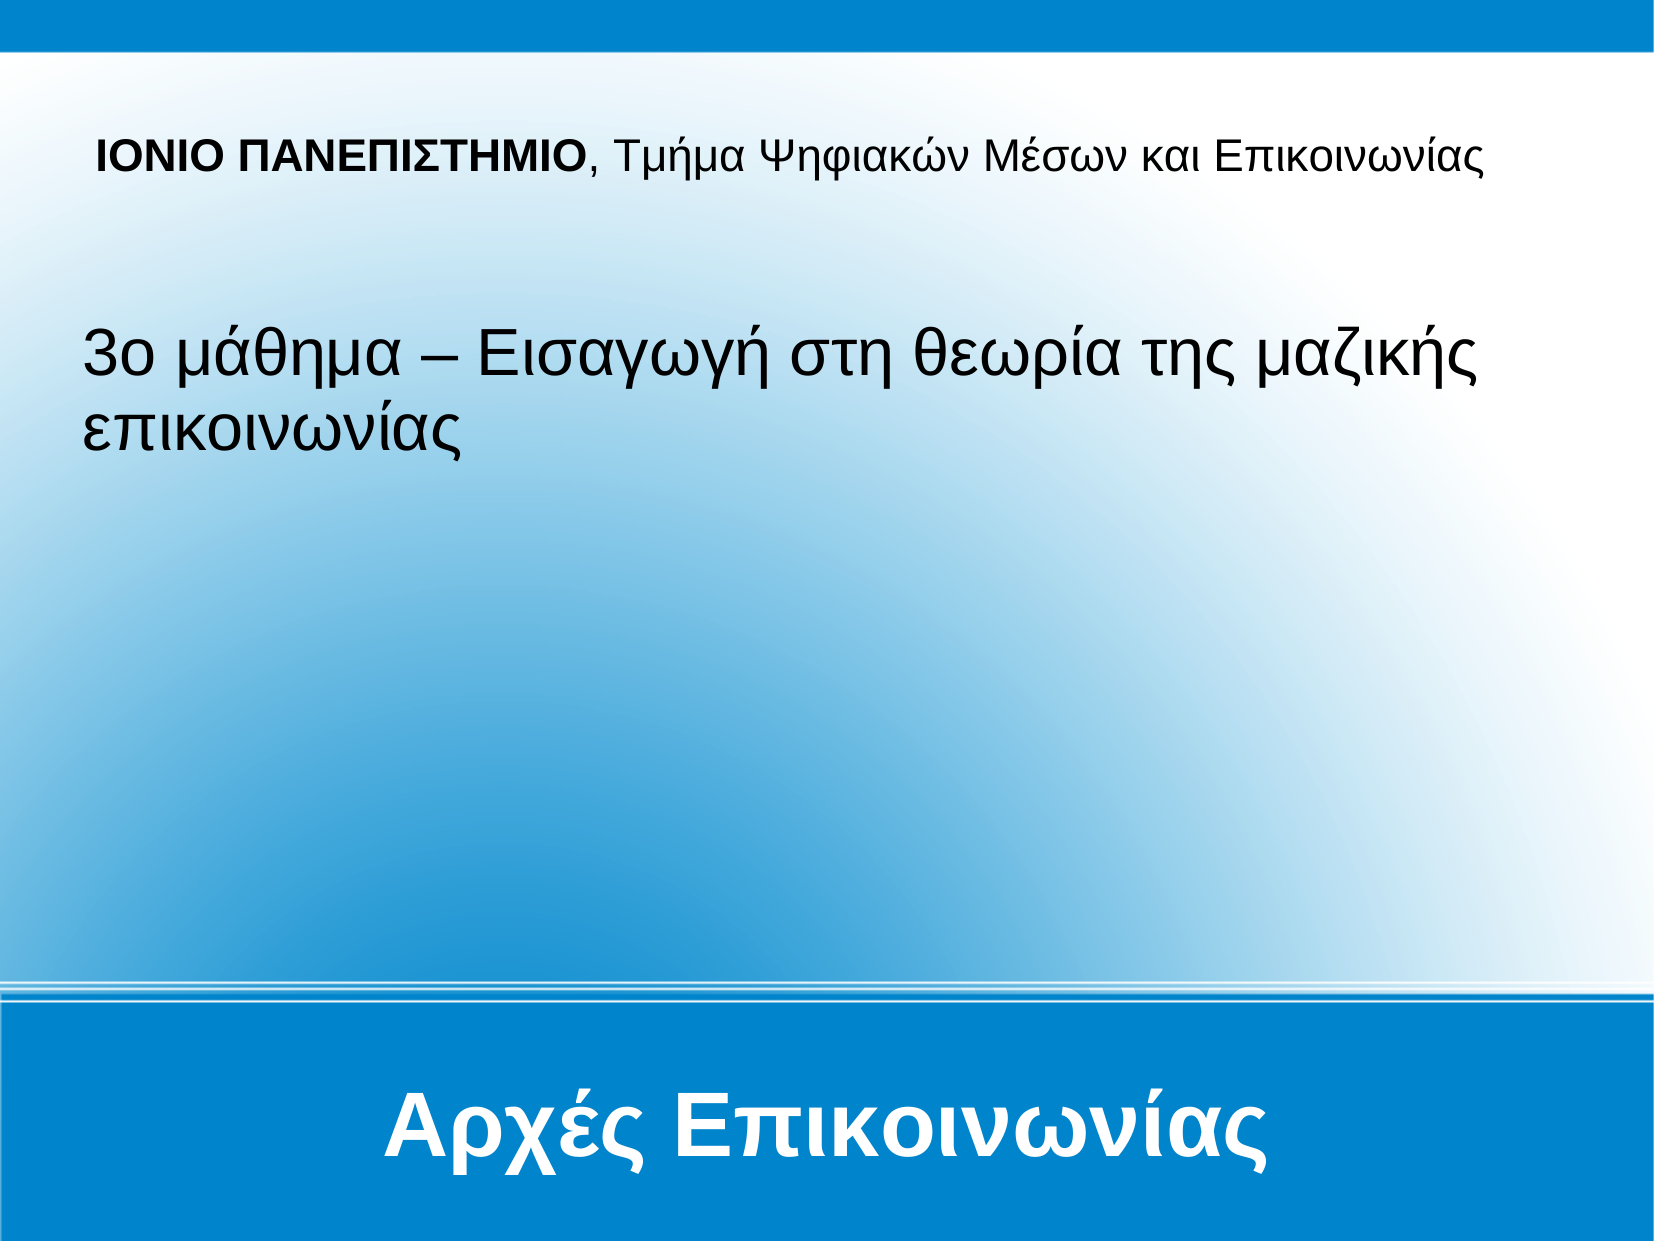

ΙΟΝΙΟ ΠΑΝΕΠΙΣΤΗΜΙΟ, Τμήμα Ψηφιακών Μέσων και Επικοινωνίας
3ο μάθημα – Εισαγωγή στη θεωρία της μαζικής επικοινωνίας
# Αρχές Επικοινωνίας